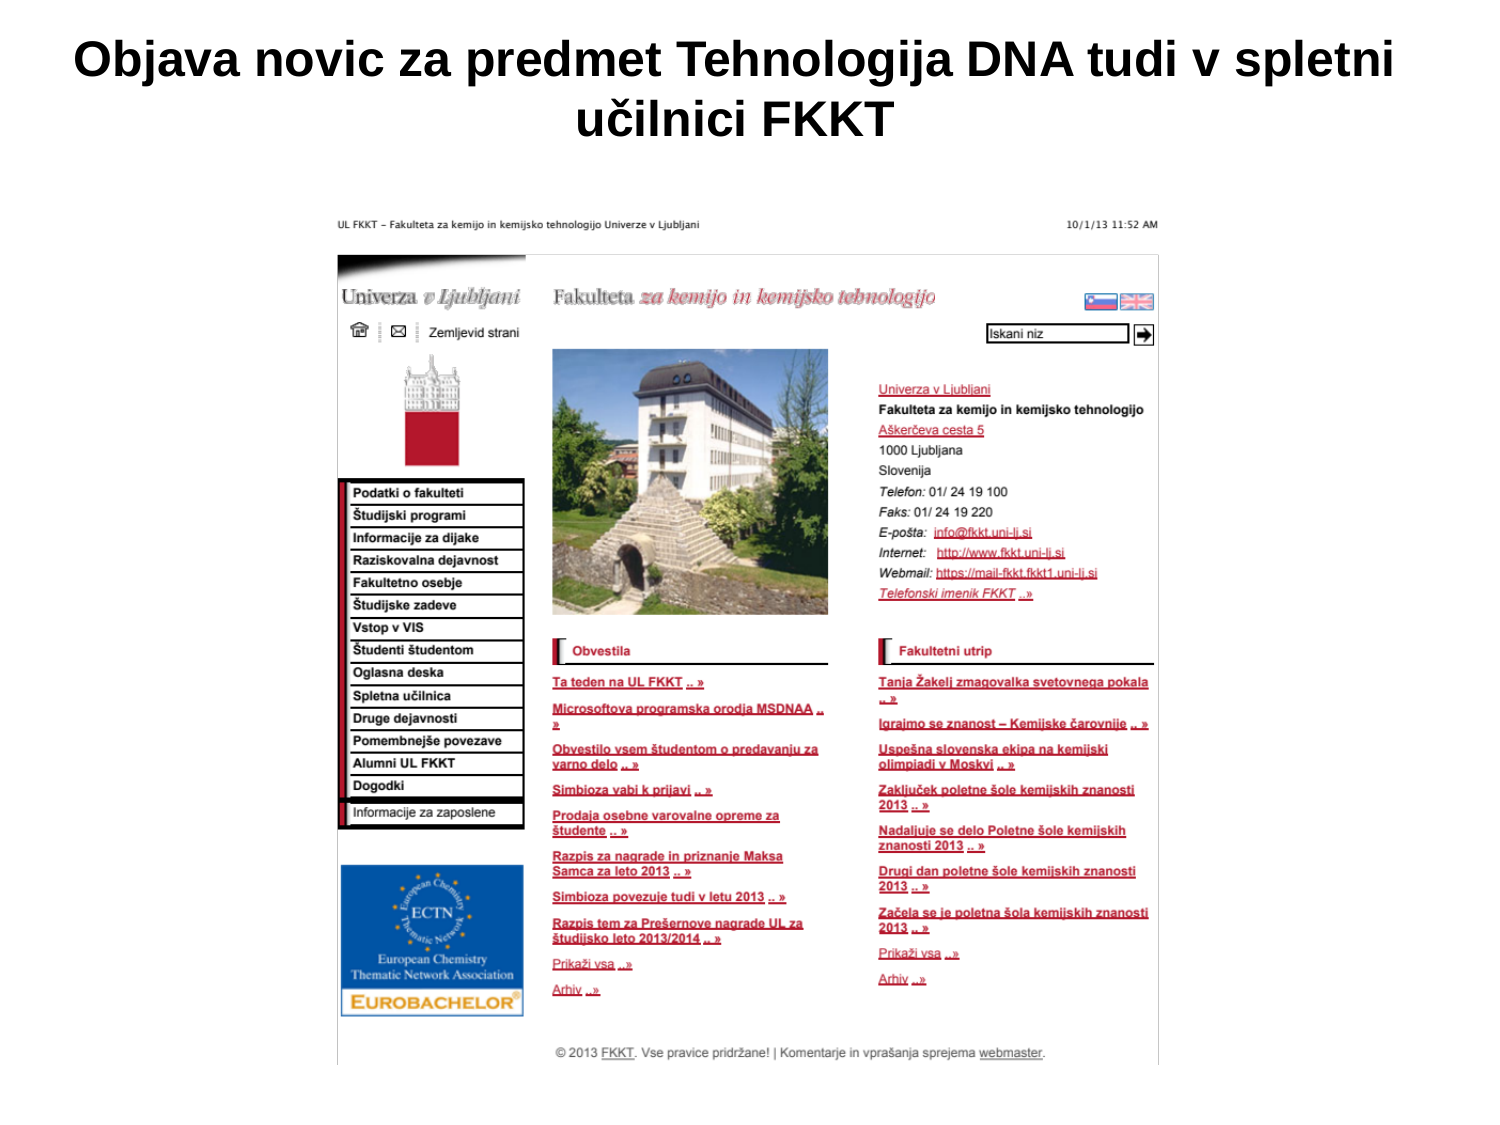

# Objava novic za predmet Tehnologija DNA tudi v spletni učilnici FKKT